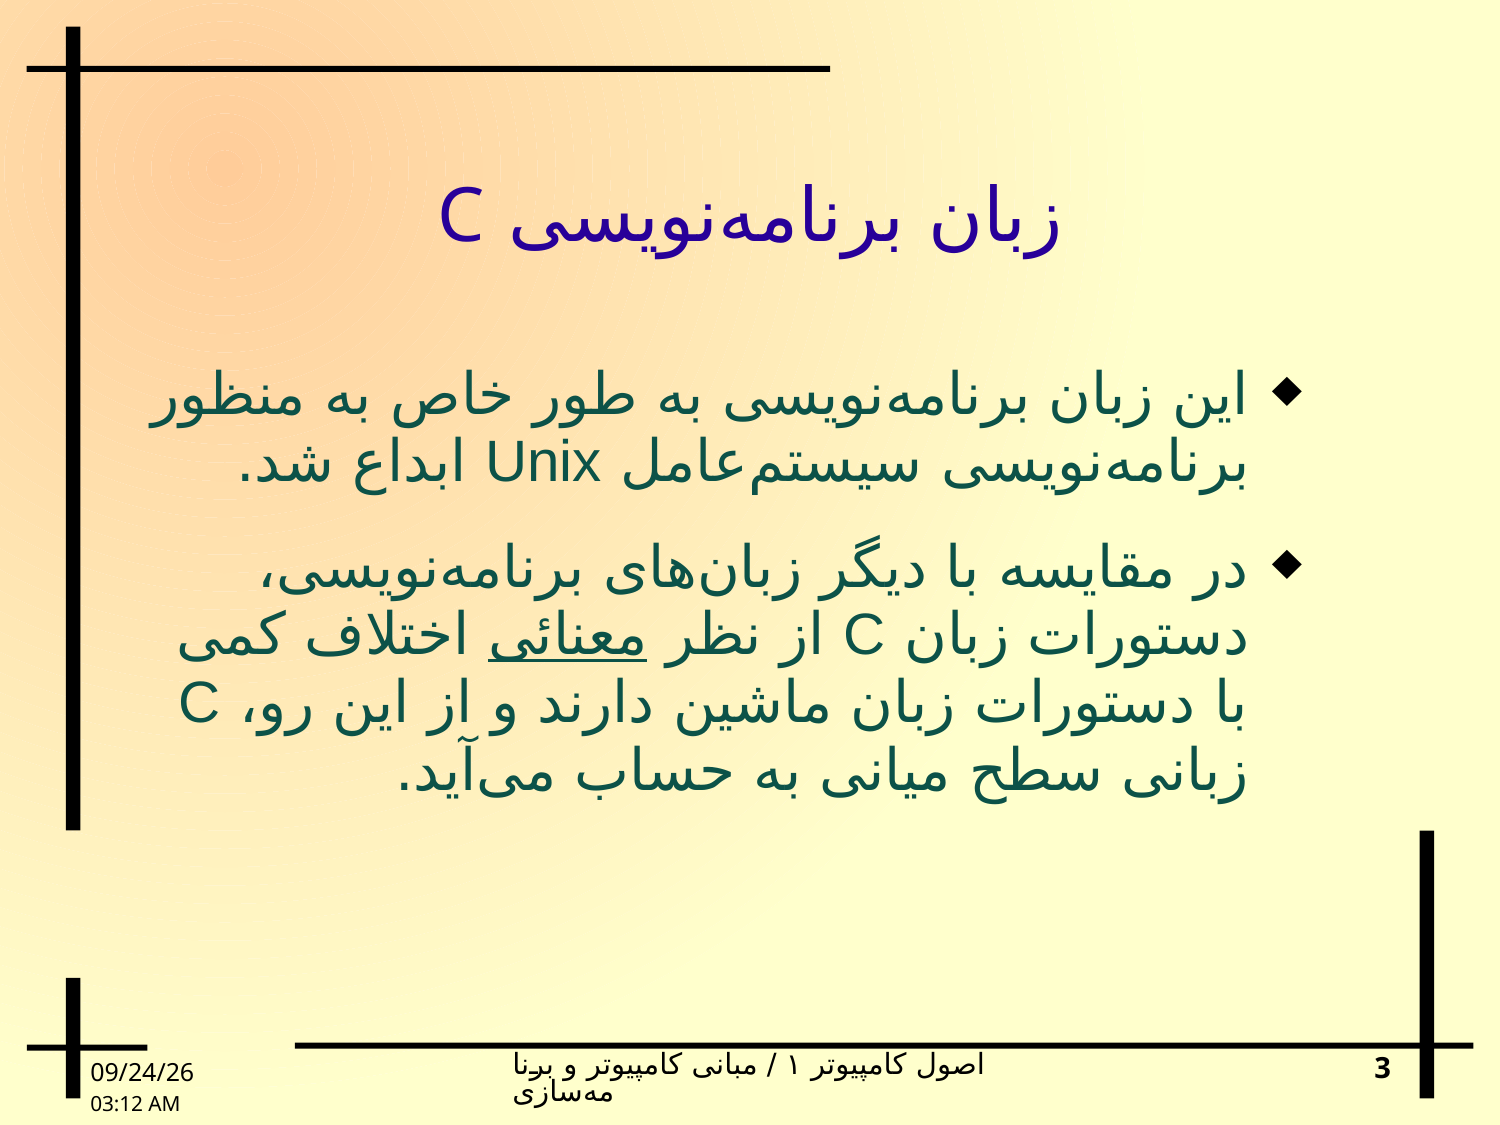

زبان برنامه‌نویسی C
# این زبان برنامه‌نویسی به طور خاص به منظور برنامه‌نویسی سیستم‌عامل Unix ابداع شد.
در مقایسه با دیگر زبان‌های برنامه‌نویسی، دستورات زبان C از نظر معنائی اختلاف کمی با دستورات زبان ماشین دارند و از این رو، C زبانی سطح میانی به حساب می‌آید.
اصول کامپیوتر ۱ / مبانی کامپیوتر و برنامه‌سازی
3